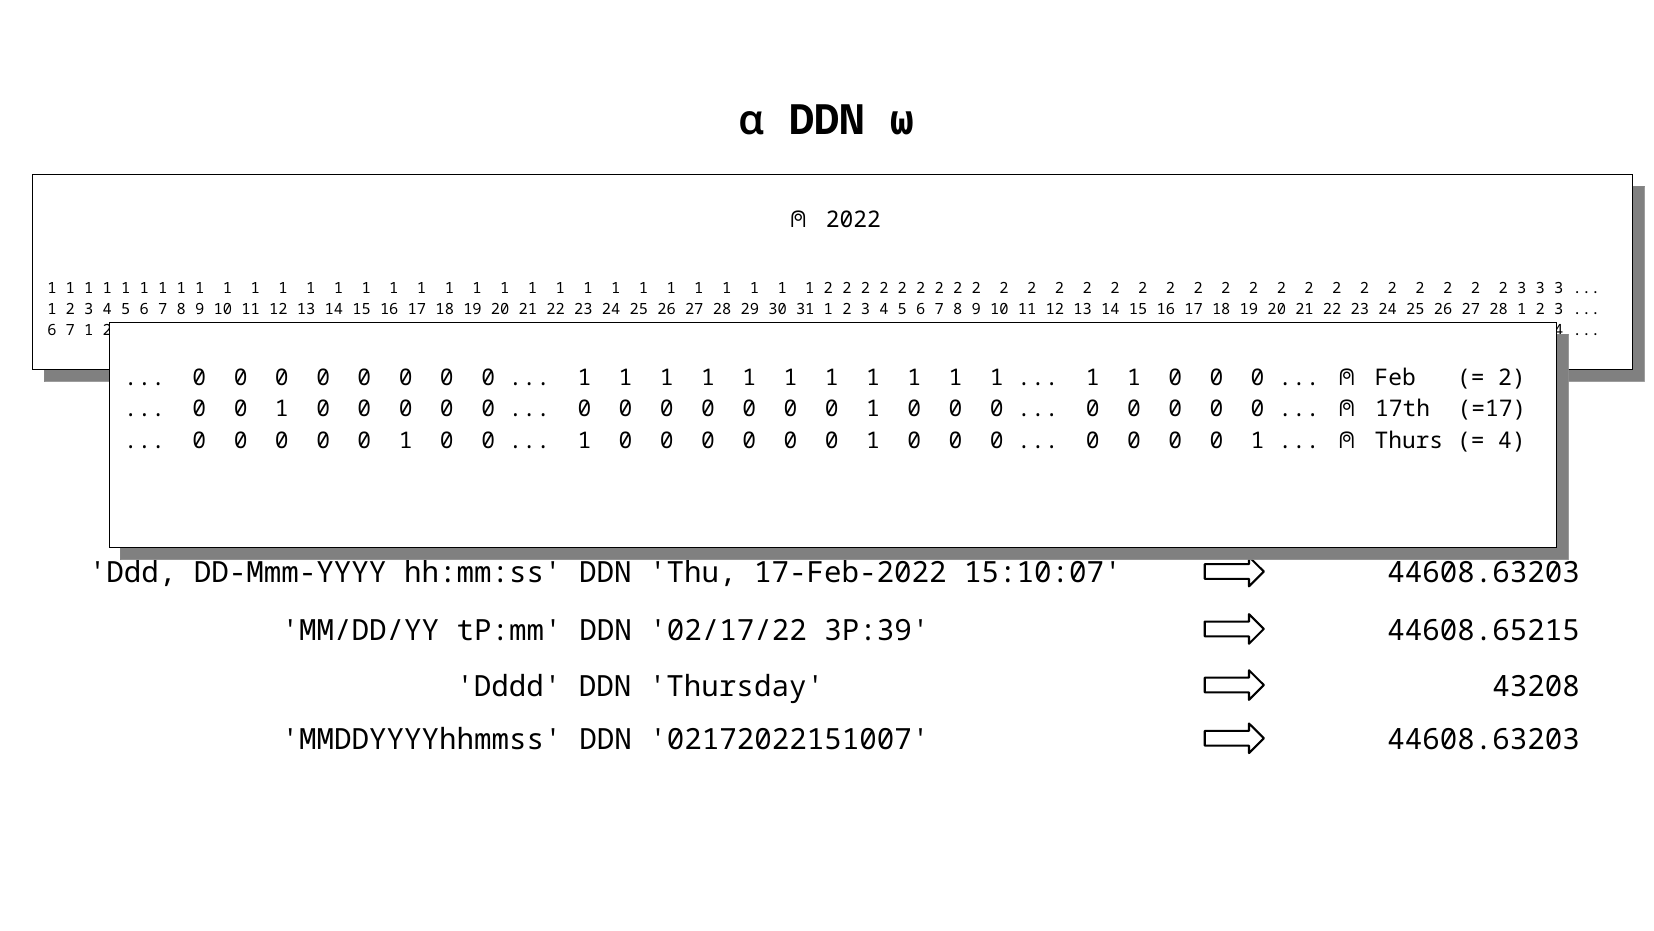

⍺ DDN ⍵
⍝ 2022
1 1 1 1 1 1 1 1 1 1 1 1 1 1 1 1 1 1 1 1 1 1 1 1 1 1 1 1 1 1 1 2 2 2 2 2 2 2 2 2 2 2 2 2 2 2 2 2 2 2 2 2 2 2 2 2 2 2 2 3 3 3 ...
1 2 3 4 5 6 7 8 9 10 11 12 13 14 15 16 17 18 19 20 21 22 23 24 25 26 27 28 29 30 31 1 2 3 4 5 6 7 8 9 10 11 12 13 14 15 16 17 18 19 20 21 22 23 24 25 26 27 28 1 2 3 ...
6 7 1 2 3 4 5 6 7 1 2 3 4 5 6 7 1 2 3 4 5 6 7 1 2 3 4 5 6 7 1 2 3 4 5 6 7 1 2 3 4 5 6 7 1 2 3 4 5 6 7 1 2 3 4 5 6 7 1 2 3 4 ...
'Ddd, DD-Mmm-YYYY hh:mm:ss' (1200⌶) 44608.63203
'Thu, 17-Feb-2022 15:10:07'
... 0 0 0 0 0 0 0 0 ... 1 1 1 1 1 1 1 1 1 1 1 ... 1 1 0 0 0 ... ⍝ Feb (= 2)
... 0 0 1 0 0 0 0 0 ... 0 0 0 0 0 0 0 1 0 0 0 ... 0 0 0 0 0 ... ⍝ 17th (=17)
... 0 0 0 0 0 1 0 0 ... 1 0 0 0 0 0 0 1 0 0 0 ... 0 0 0 0 1 ... ⍝ Thurs (= 4)
'Ddd, DD-Mmm-YYYY hh:mm:ss' DDN 'Thu, 17-Feb-2022 15:10:07'
44608.63203
'MM/DD/YY tP:mm' DDN '02/17/22 3P:39'
44608.65215
 'Dddd' DDN 'Thursday'
43208
'MMDDYYYYhhmmss' DDN '02172022151007'
44608.63203